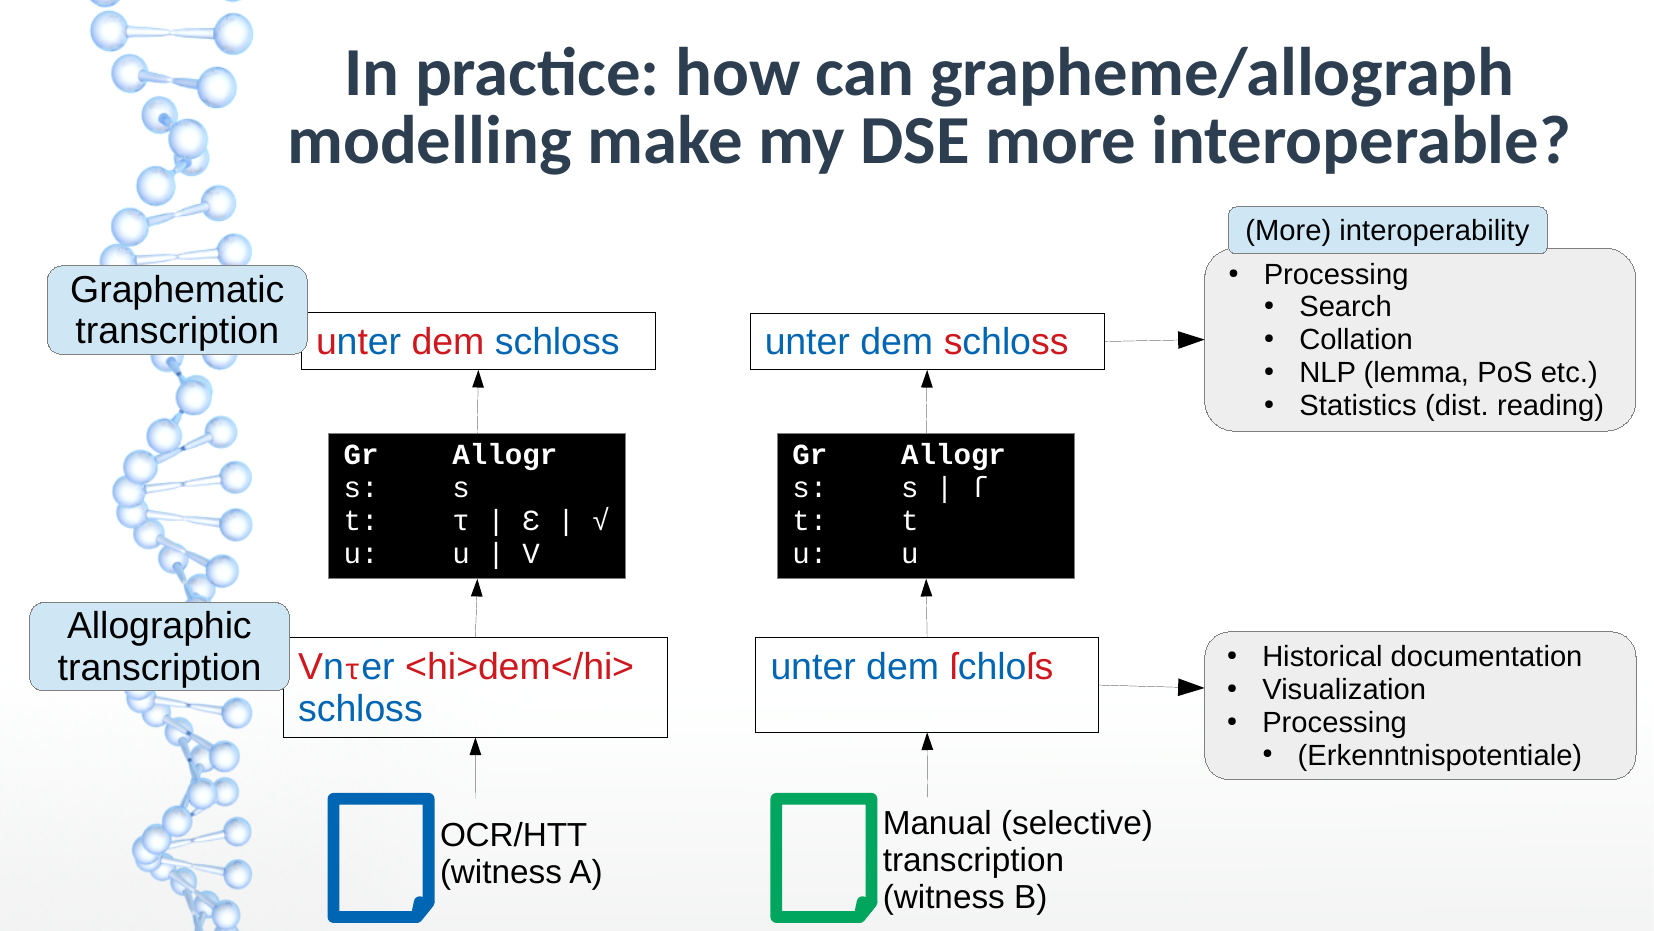

# In practice: how can grapheme/allograph modelling make my DSE more interoperable?
(More) interoperability
Processing
Search
Collation
NLP (lemma, PoS etc.)
Statistics (dist. reading)
Graphematic
transcription
unter dem schloss
unter dem schloss
Gr	 Allogr
s:	 s
t:	 τ | Ɛ | √
u:	 u | V
Gr	 Allogr
s:	 s | ſ
t:	 t
u:	 u
Allographic
transcription
Historical documentation
Visualization
Processing
(Erkenntnispotentiale)
Vnτer <hi>dem</hi> schloss
unter dem ſchloſs
Manual (selective)
transcription
(witness B)
OCR/HTT
(witness A)